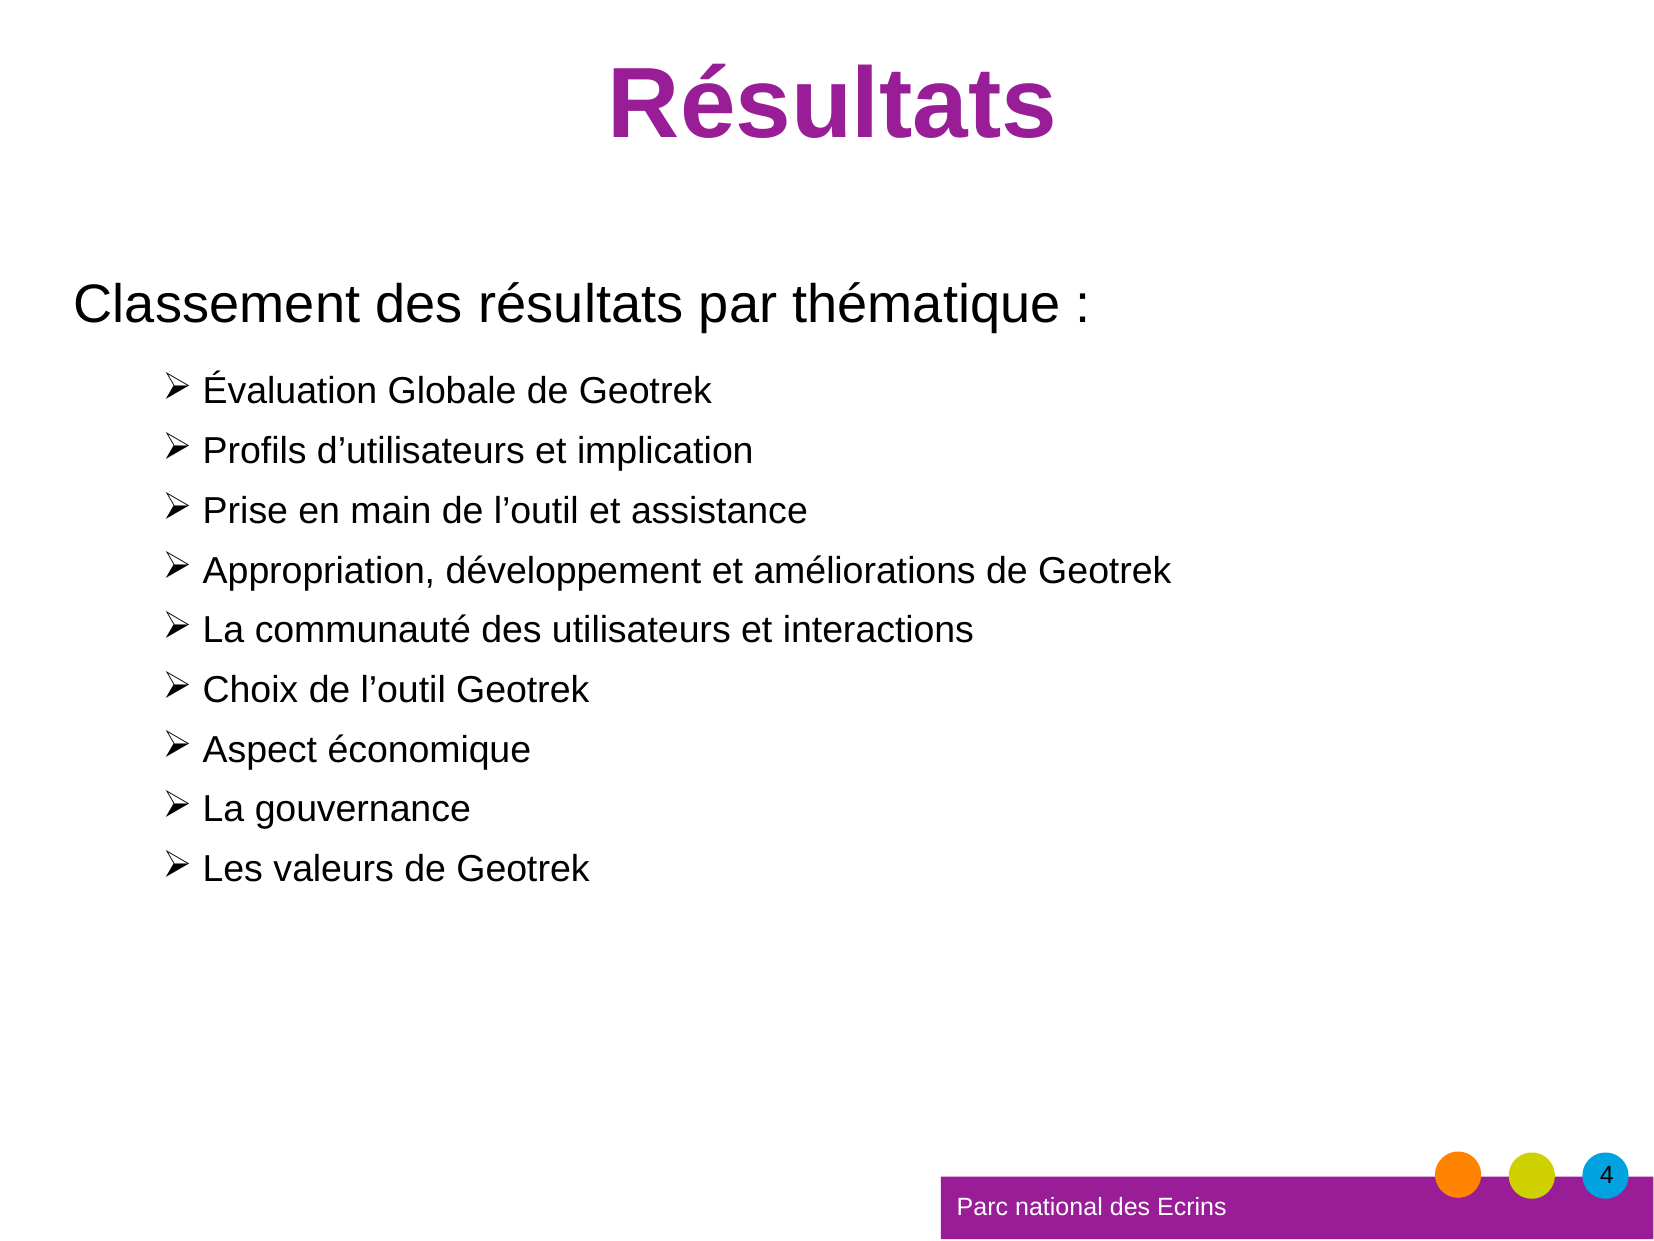

# Résultats
Classement des résultats par thématique :
 Évaluation Globale de Geotrek
 Profils d’utilisateurs et implication
 Prise en main de l’outil et assistance
 Appropriation, développement et améliorations de Geotrek
 La communauté des utilisateurs et interactions
 Choix de l’outil Geotrek
 Aspect économique
 La gouvernance
 Les valeurs de Geotrek